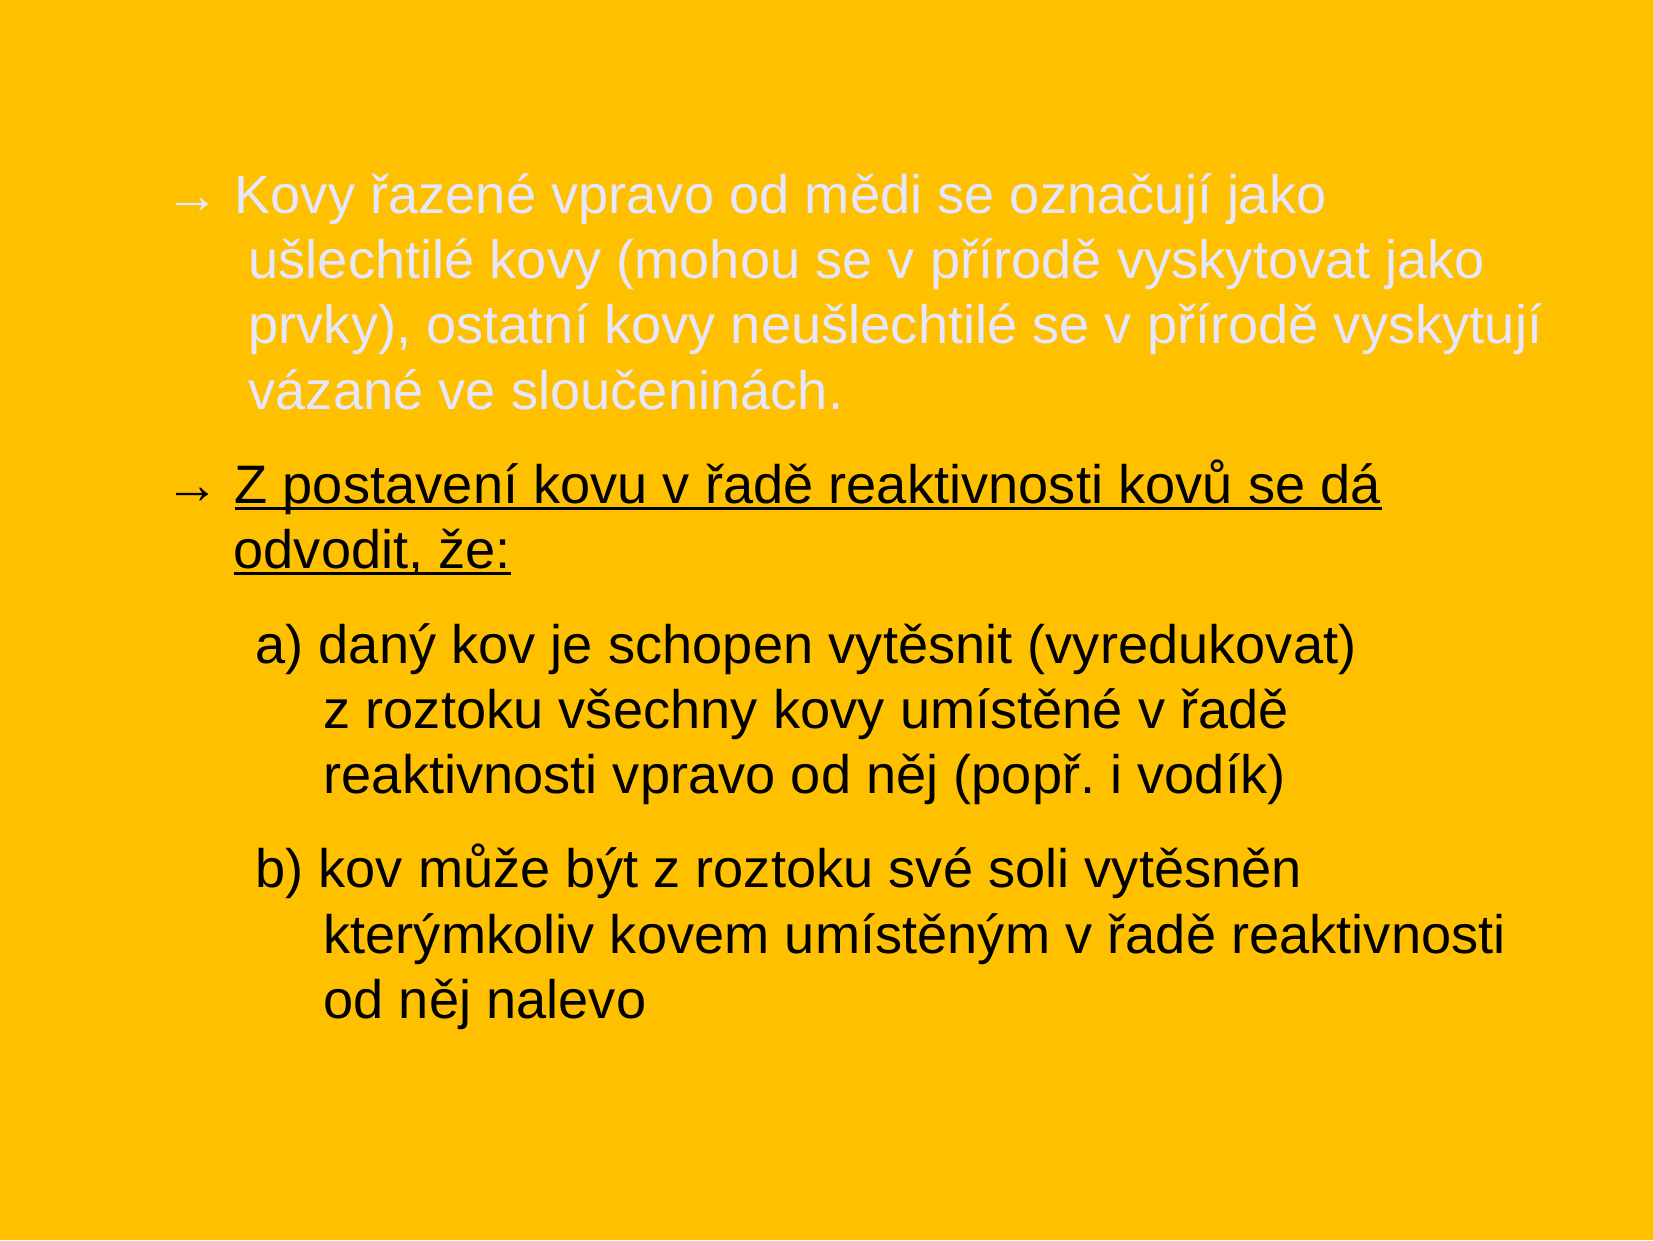

# → Kovy řazené vpravo od mědi se označují jako ušlechtilé kovy (mohou se v přírodě vyskytovat jako prvky), ostatní kovy neušlechtilé se v přírodě vyskytují vázané ve sloučeninách.
→ Z postavení kovu v řadě reaktivnosti kovů se dá odvodit, že:
 a) daný kov je schopen vytěsnit (vyredukovat) z roztoku všechny kovy umístěné v řadě reaktivnosti vpravo od něj (popř. i vodík)
 b) kov může být z roztoku své soli vytěsněn kterýmkoliv kovem umístěným v řadě reaktivnosti od něj nalevo